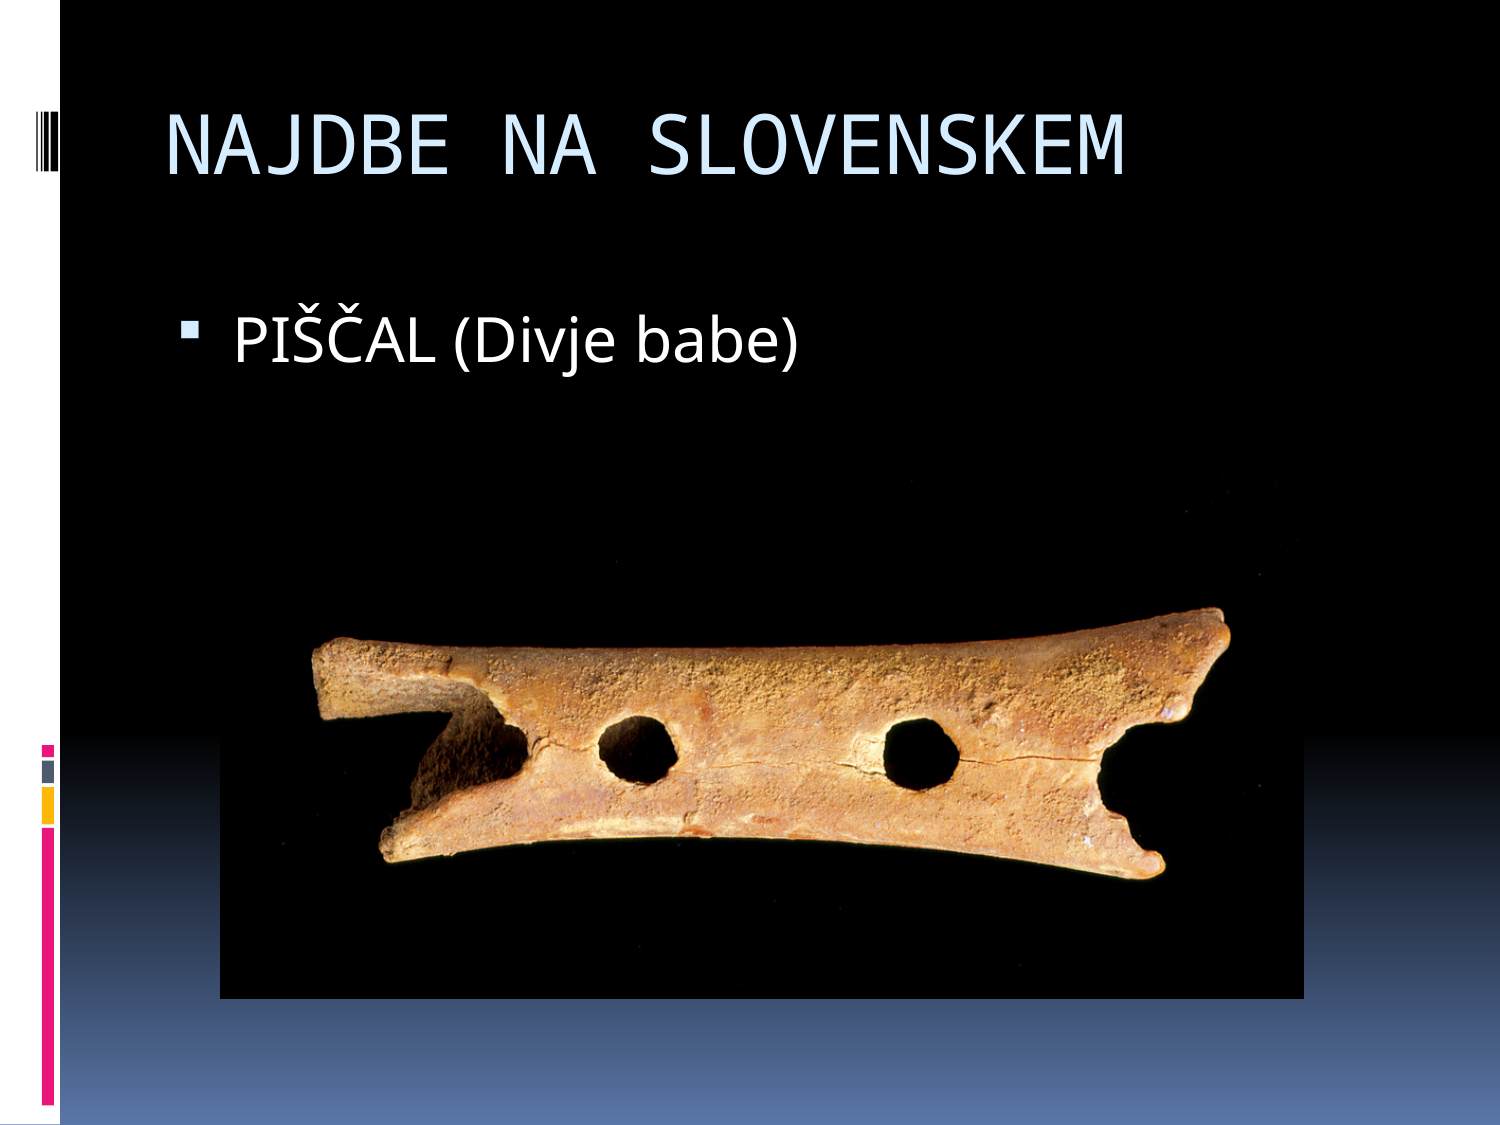

# NAJDBE NA SLOVENSKEM
PIŠČAL (Divje babe)